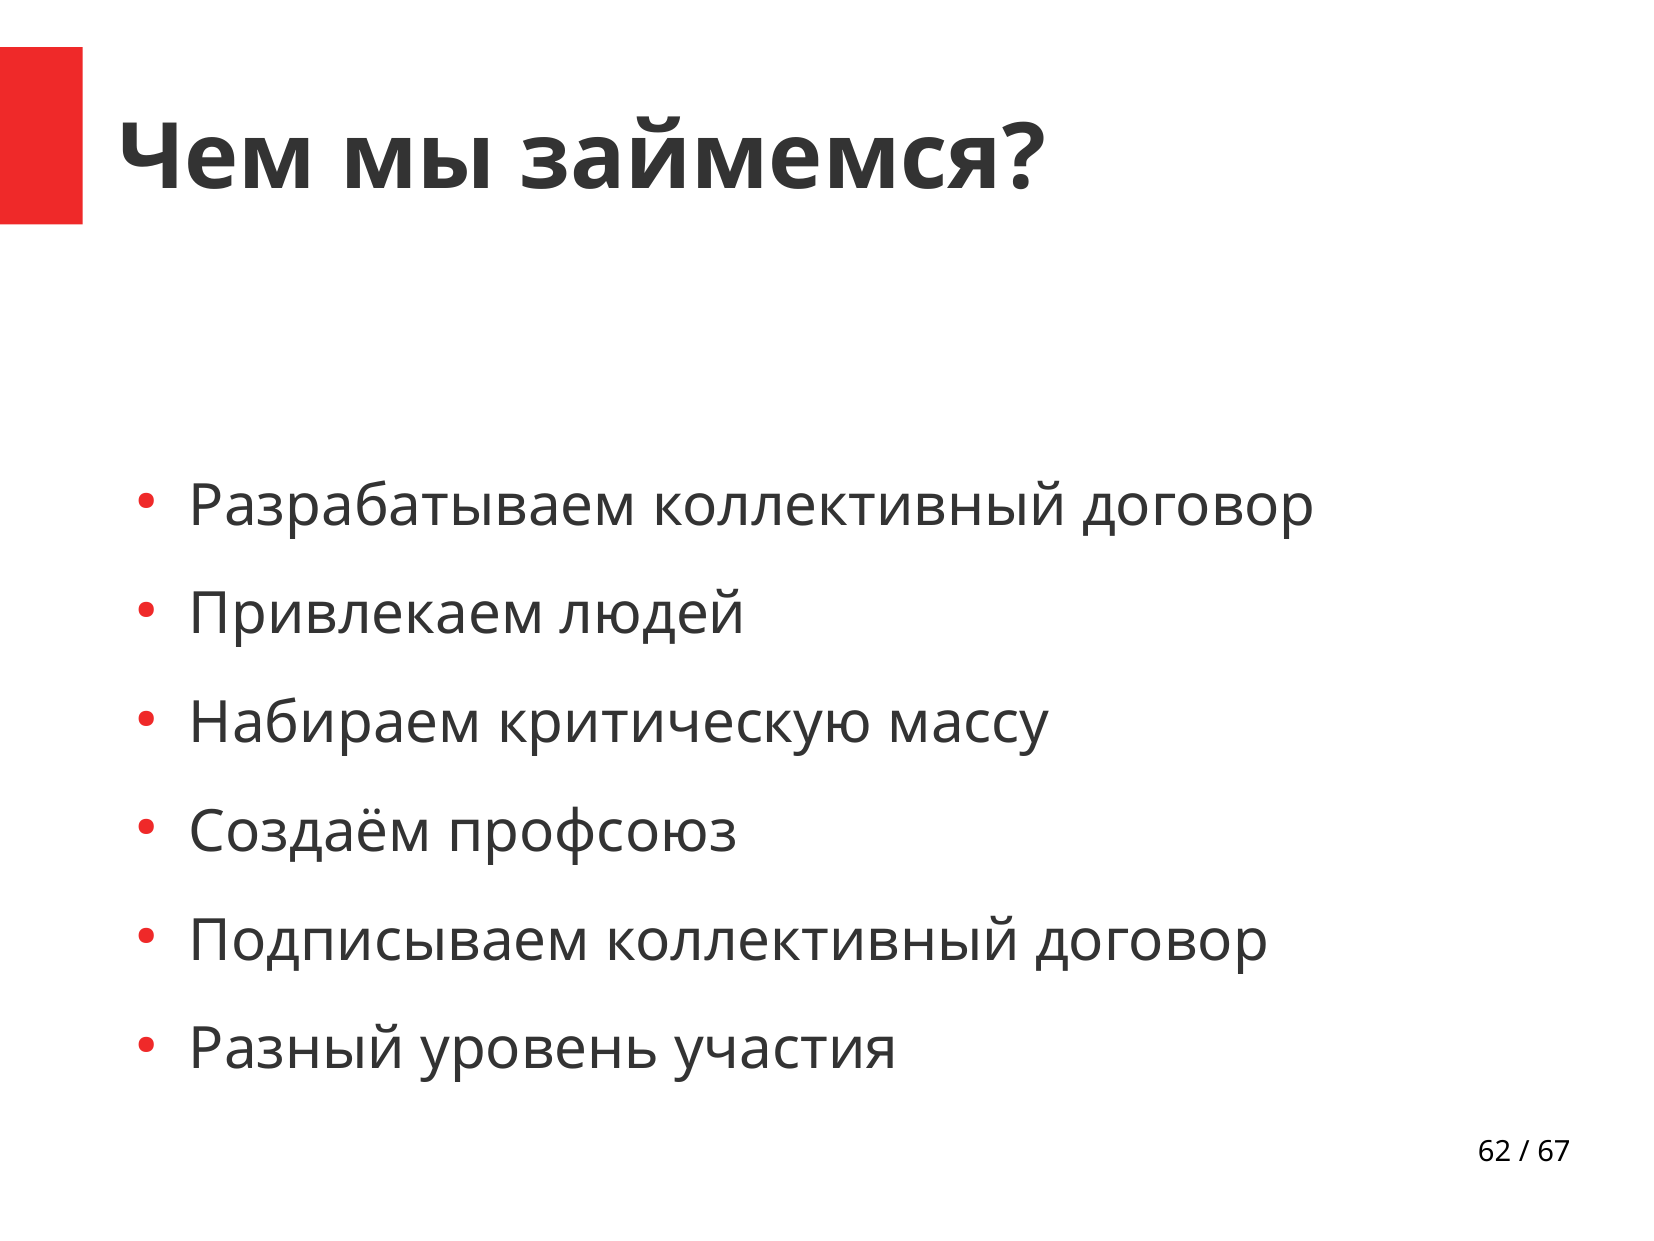

# Чем мы займемся?
Разрабатываем коллективный договор
Привлекаем людей
Набираем критическую массу
Создаём профсоюз
Подписываем коллективный договор
Разный уровень участия
62